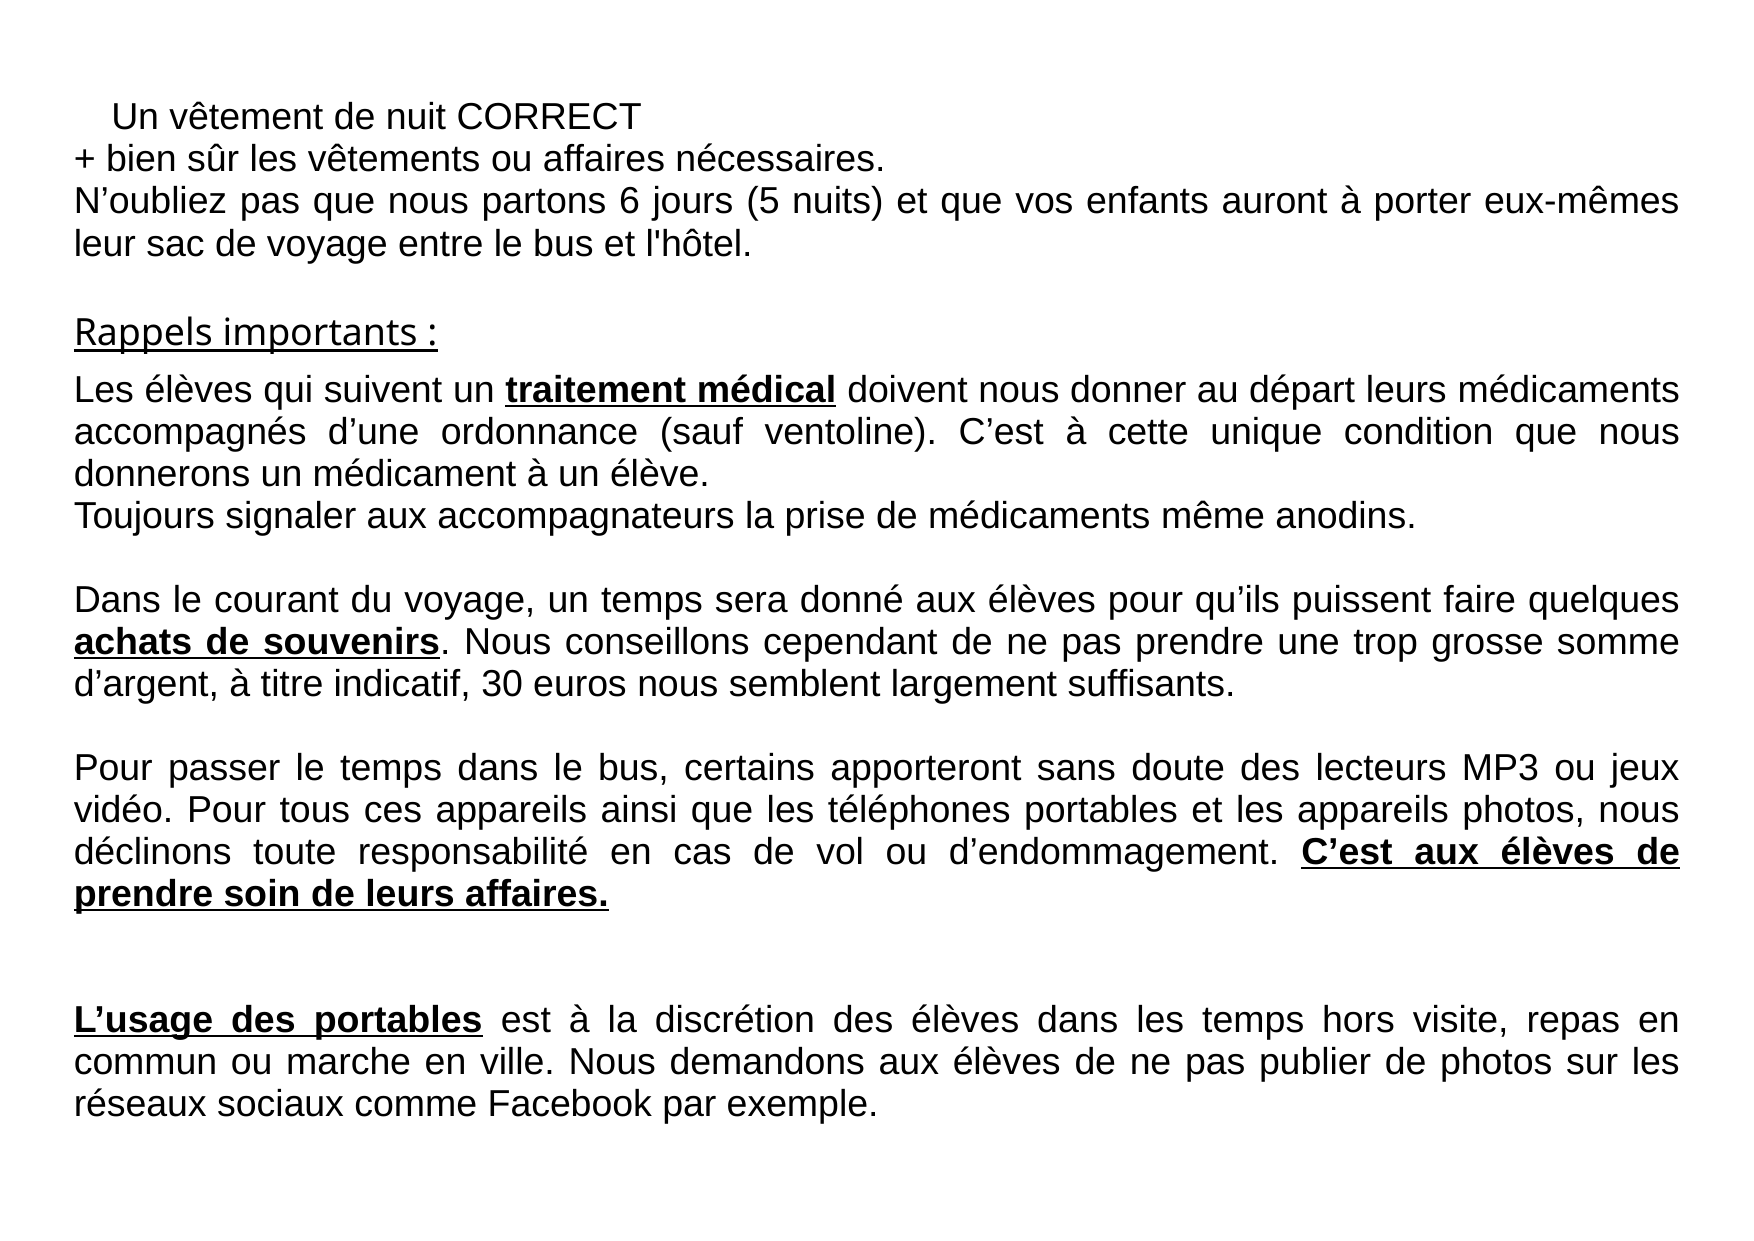

Un vêtement de nuit CORRECT
+ bien sûr les vêtements ou affaires nécessaires.
N’oubliez pas que nous partons 6 jours (5 nuits) et que vos enfants auront à porter eux-mêmes leur sac de voyage entre le bus et l'hôtel.
Rappels importants :
Les élèves qui suivent un traitement médical doivent nous donner au départ leurs médicaments accompagnés d’une ordonnance (sauf ventoline). C’est à cette unique condition que nous donnerons un médicament à un élève.
Toujours signaler aux accompagnateurs la prise de médicaments même anodins.
Dans le courant du voyage, un temps sera donné aux élèves pour qu’ils puissent faire quelques achats de souvenirs. Nous conseillons cependant de ne pas prendre une trop grosse somme d’argent, à titre indicatif, 30 euros nous semblent largement suffisants.
Pour passer le temps dans le bus, certains apporteront sans doute des lecteurs MP3 ou jeux vidéo. Pour tous ces appareils ainsi que les téléphones portables et les appareils photos, nous déclinons toute responsabilité en cas de vol ou d’endommagement. C’est aux élèves de prendre soin de leurs affaires.
L’usage des portables est à la discrétion des élèves dans les temps hors visite, repas en commun ou marche en ville. Nous demandons aux élèves de ne pas publier de photos sur les réseaux sociaux comme Facebook par exemple.